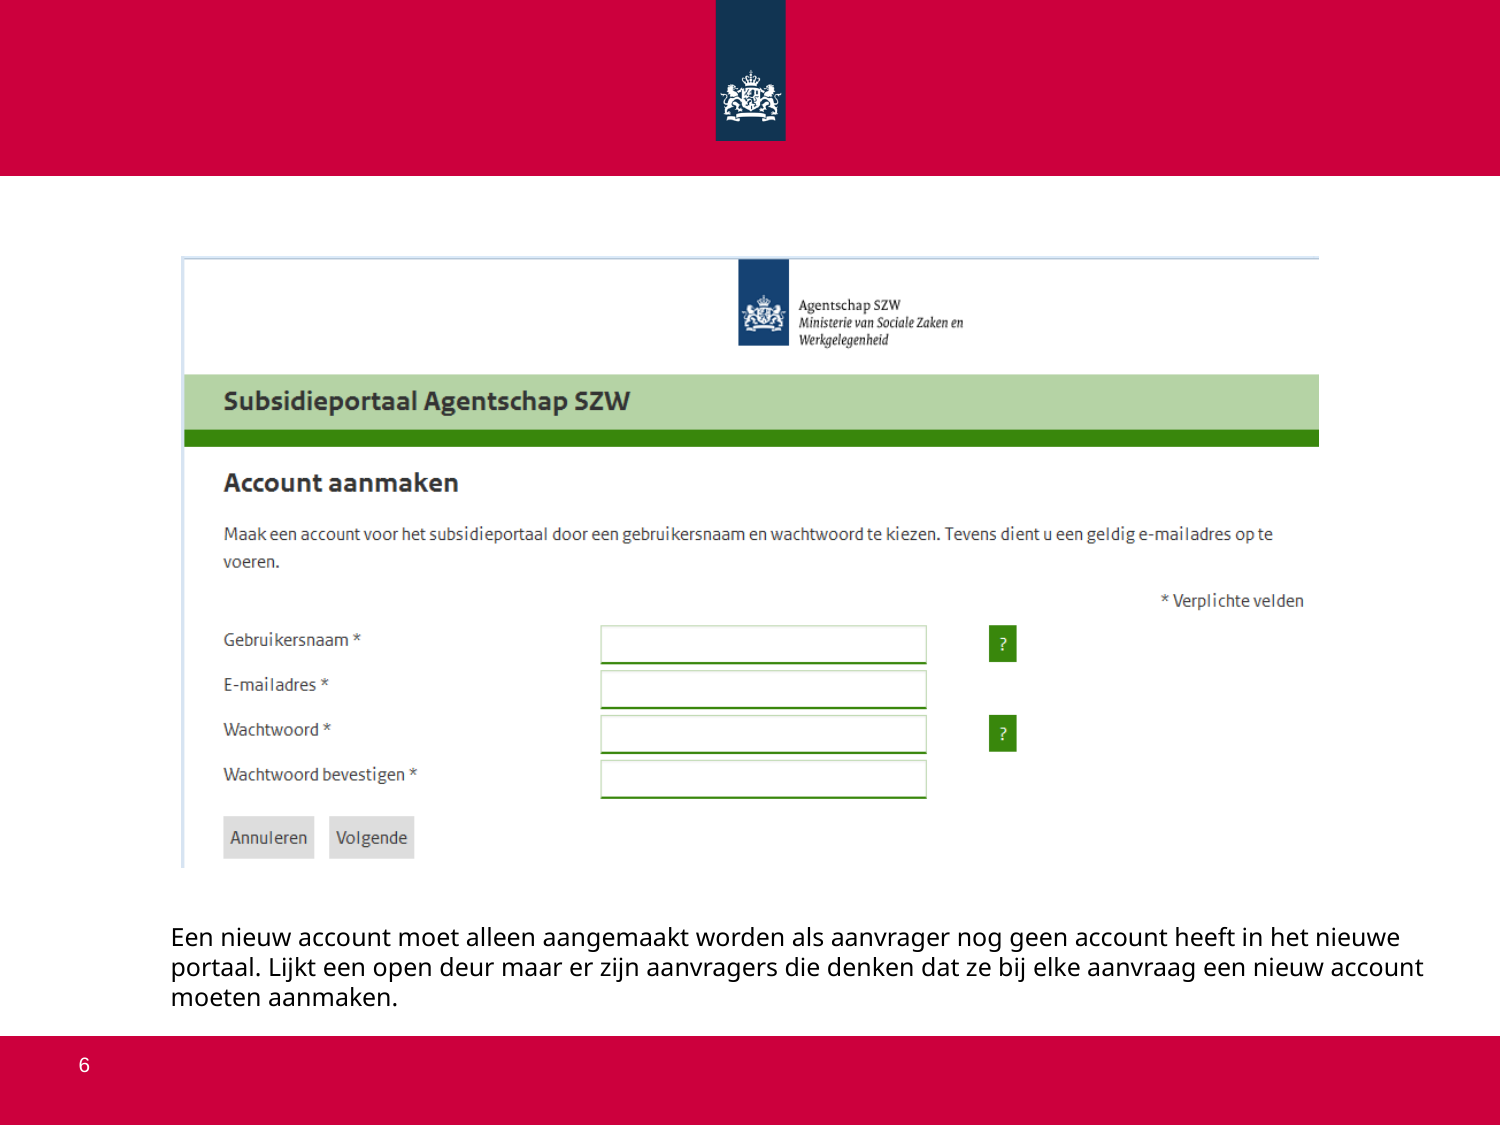

Een nieuw account moet alleen aangemaakt worden als aanvrager nog geen account heeft in het nieuwe portaal. Lijkt een open deur maar er zijn aanvragers die denken dat ze bij elke aanvraag een nieuw account moeten aanmaken.